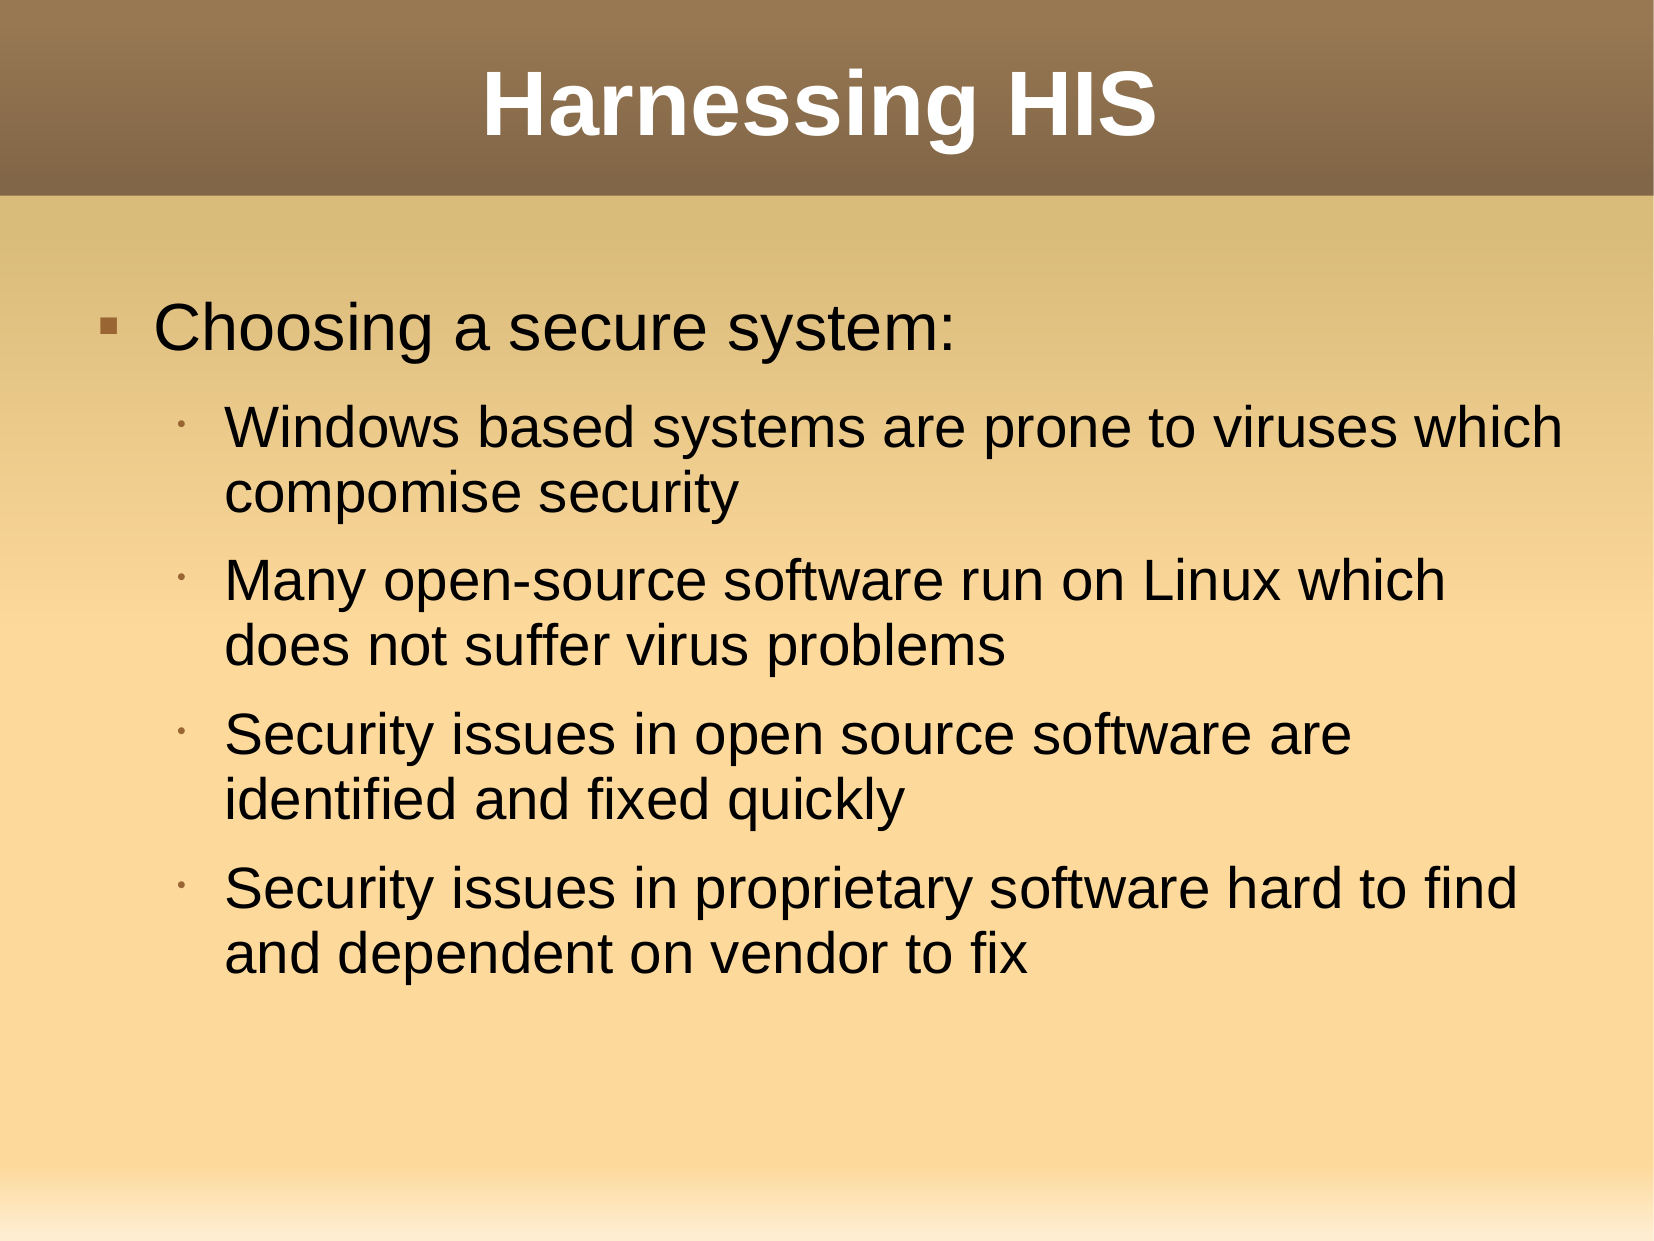

# Harnessing HIS
Choosing a secure system:
Windows based systems are prone to viruses which compomise security
Many open-source software run on Linux which does not suffer virus problems
Security issues in open source software are identified and fixed quickly
Security issues in proprietary software hard to find and dependent on vendor to fix